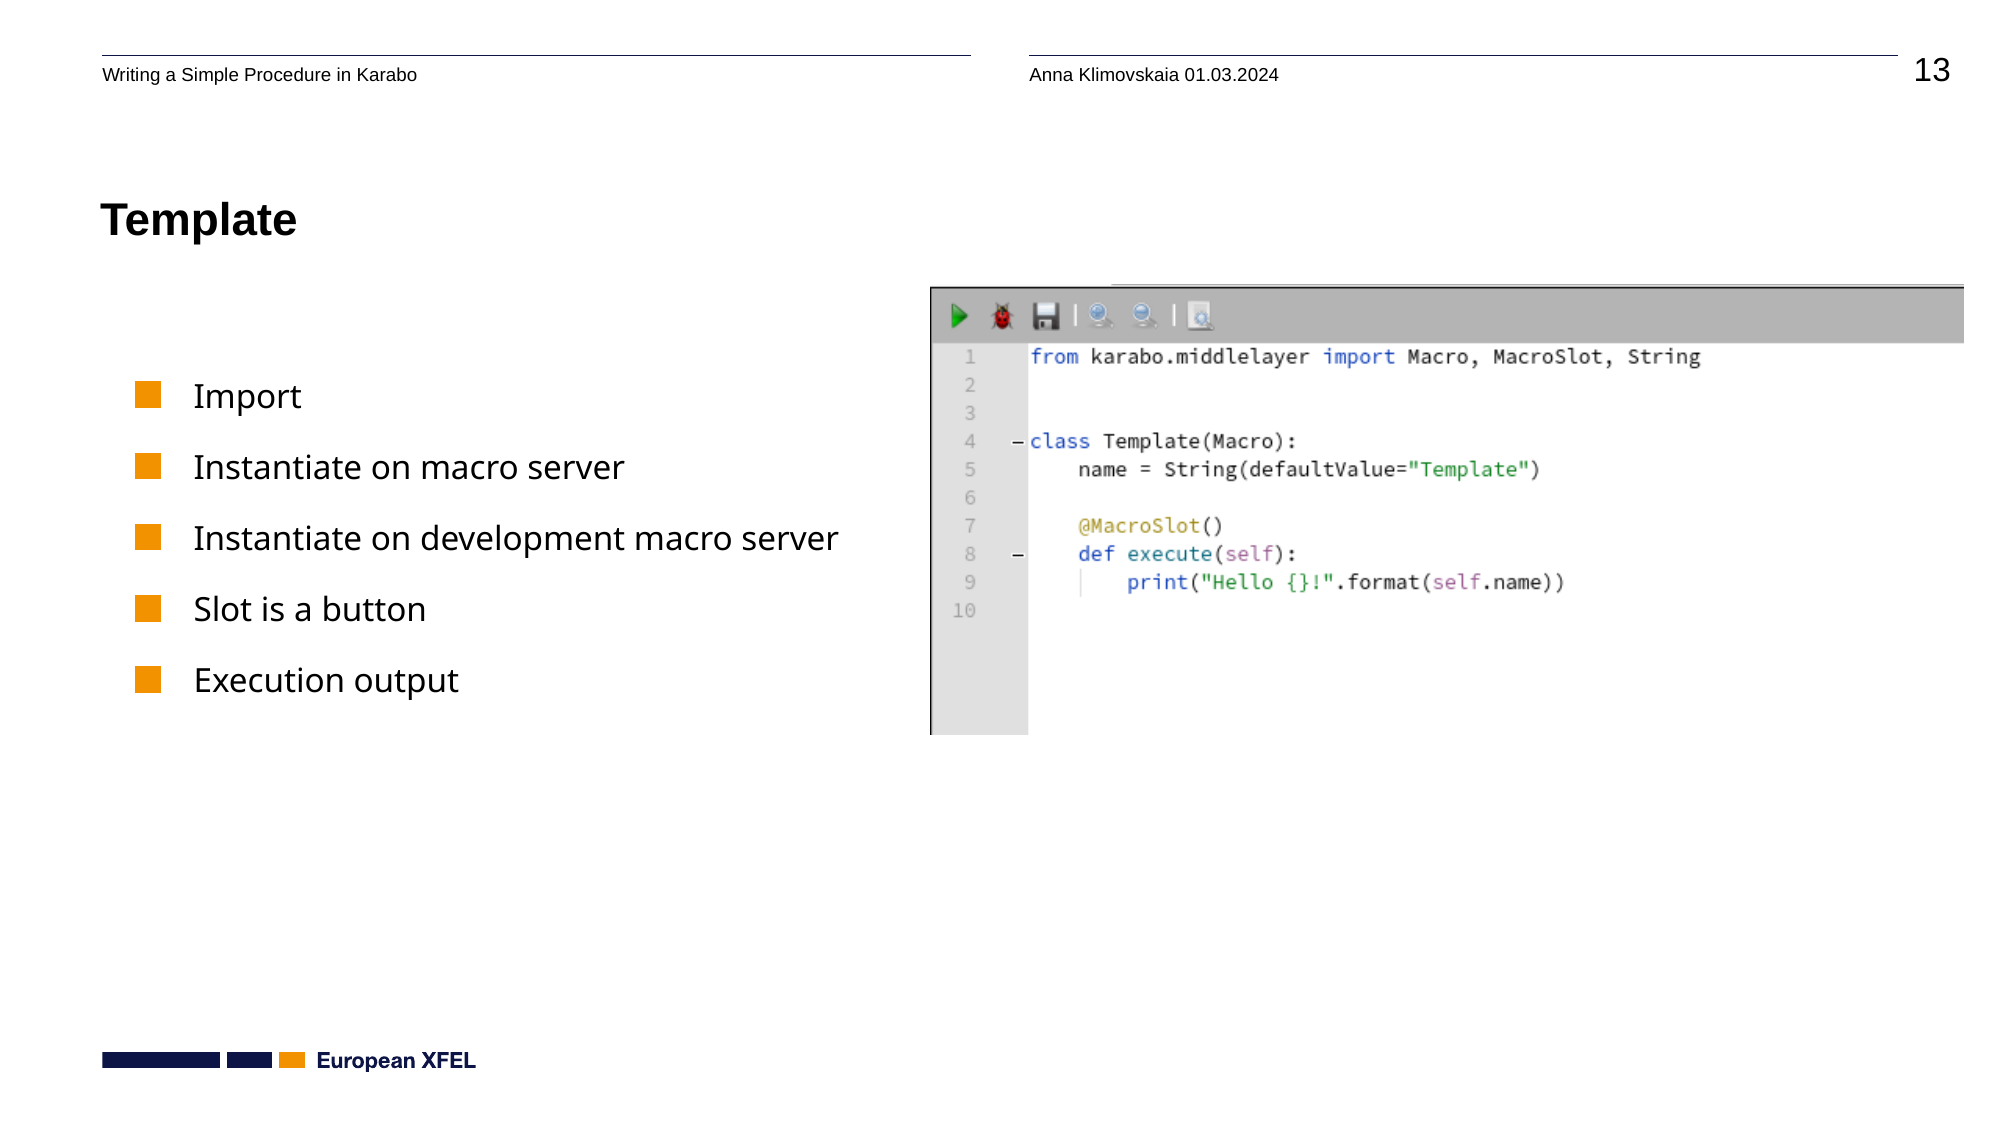

# Template
Import
Instantiate on macro server
Instantiate on development macro server
Slot is a button
Execution output